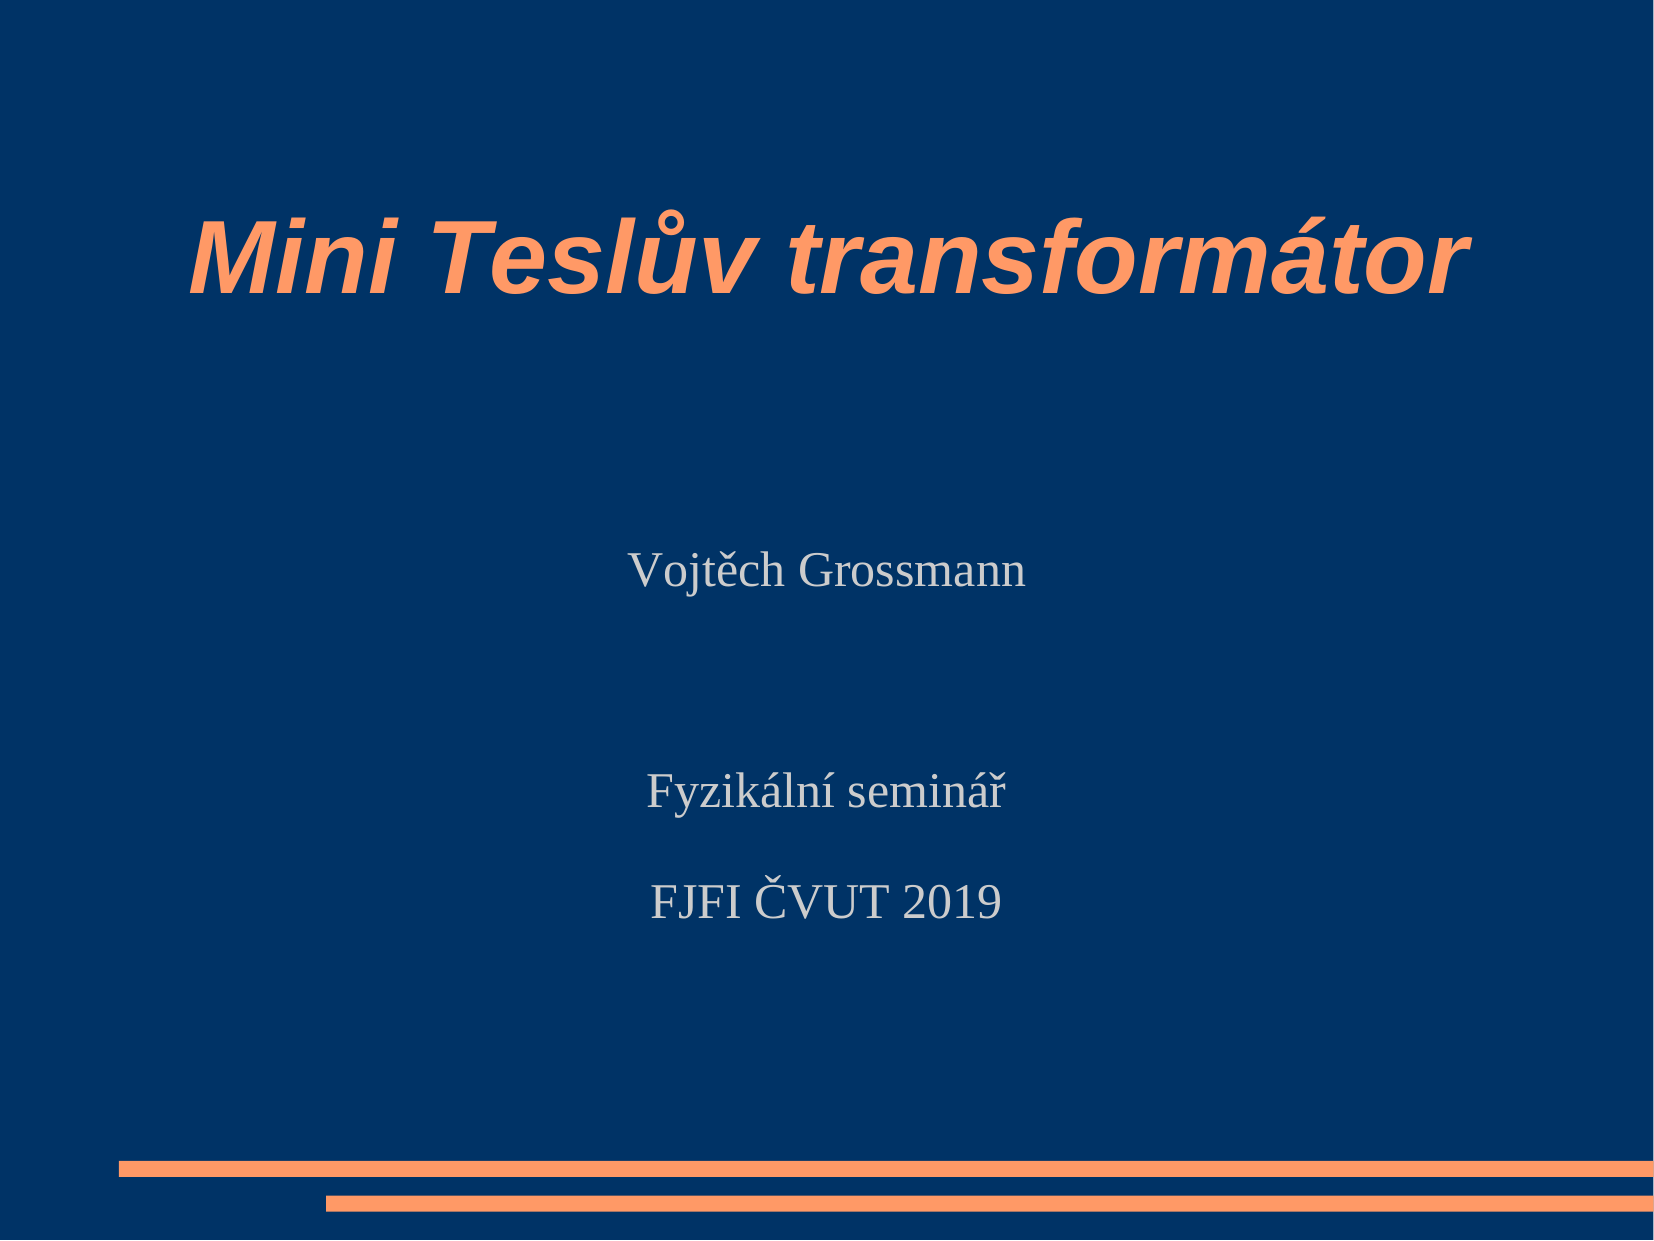

# Mini Teslův transformátor
Vojtěch Grossmann
Fyzikální seminář
FJFI ČVUT 2019